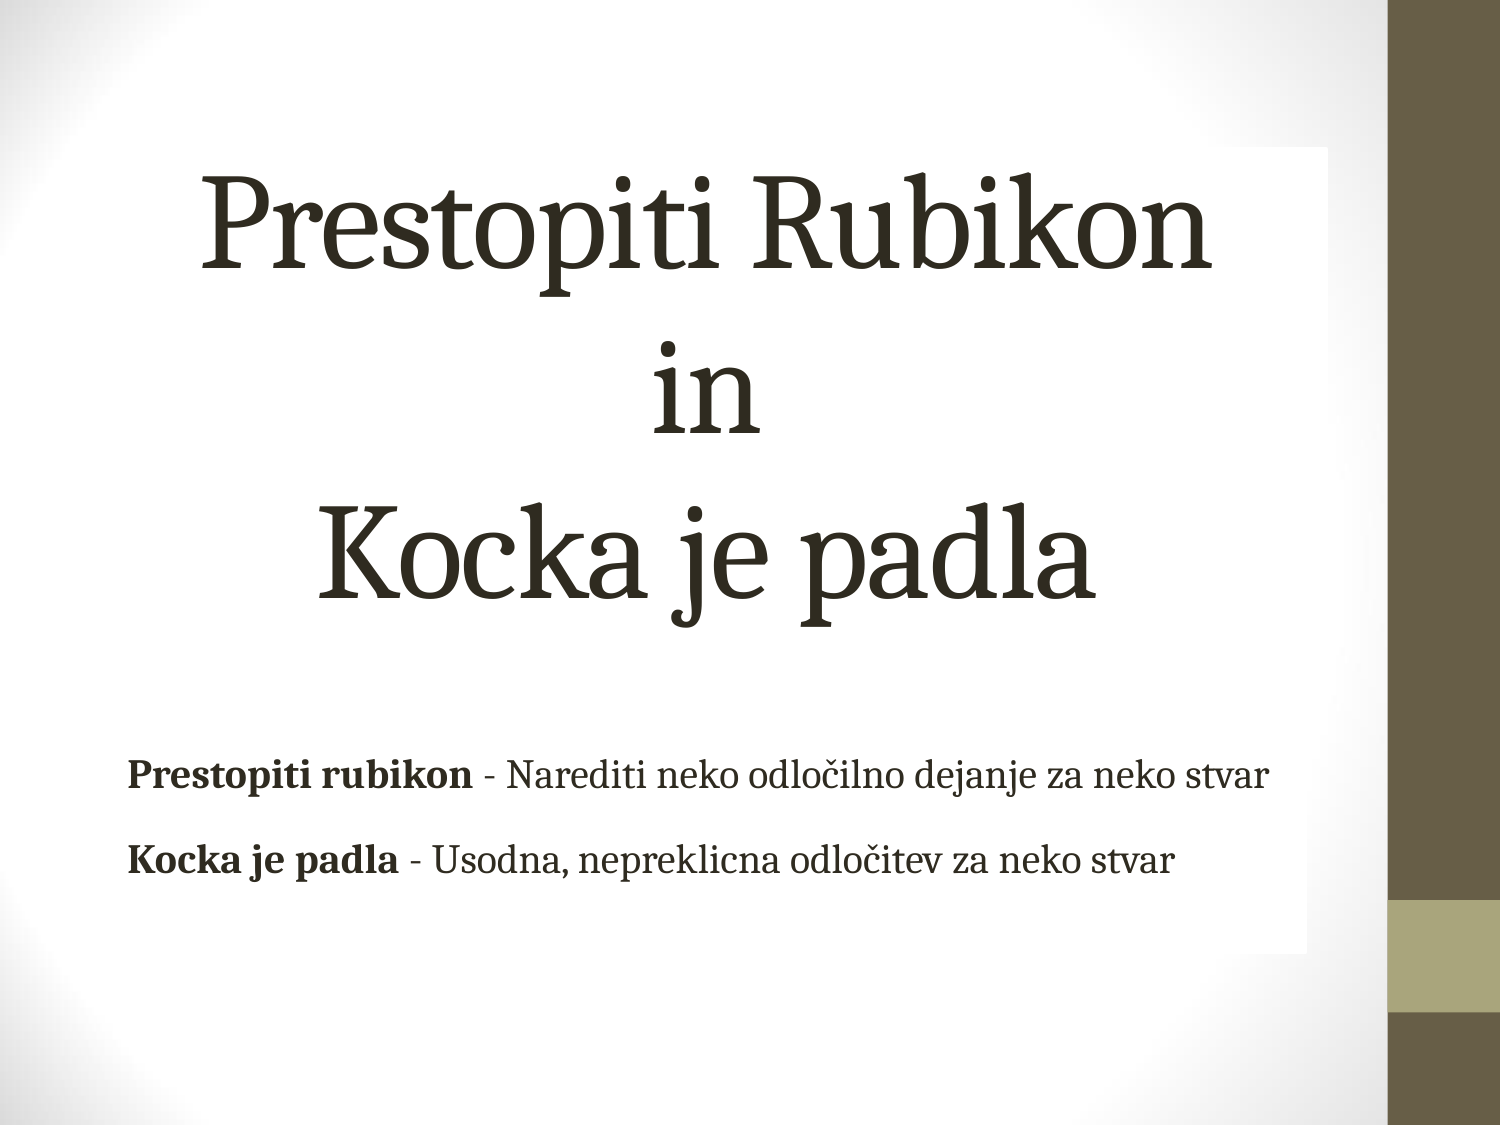

# Prestopiti Rubikon in Kocka je padla
Prestopiti rubikon - Narediti neko odločilno dejanje za neko stvar
Kocka je padla - Usodna, nepreklicna odločitev za neko stvar